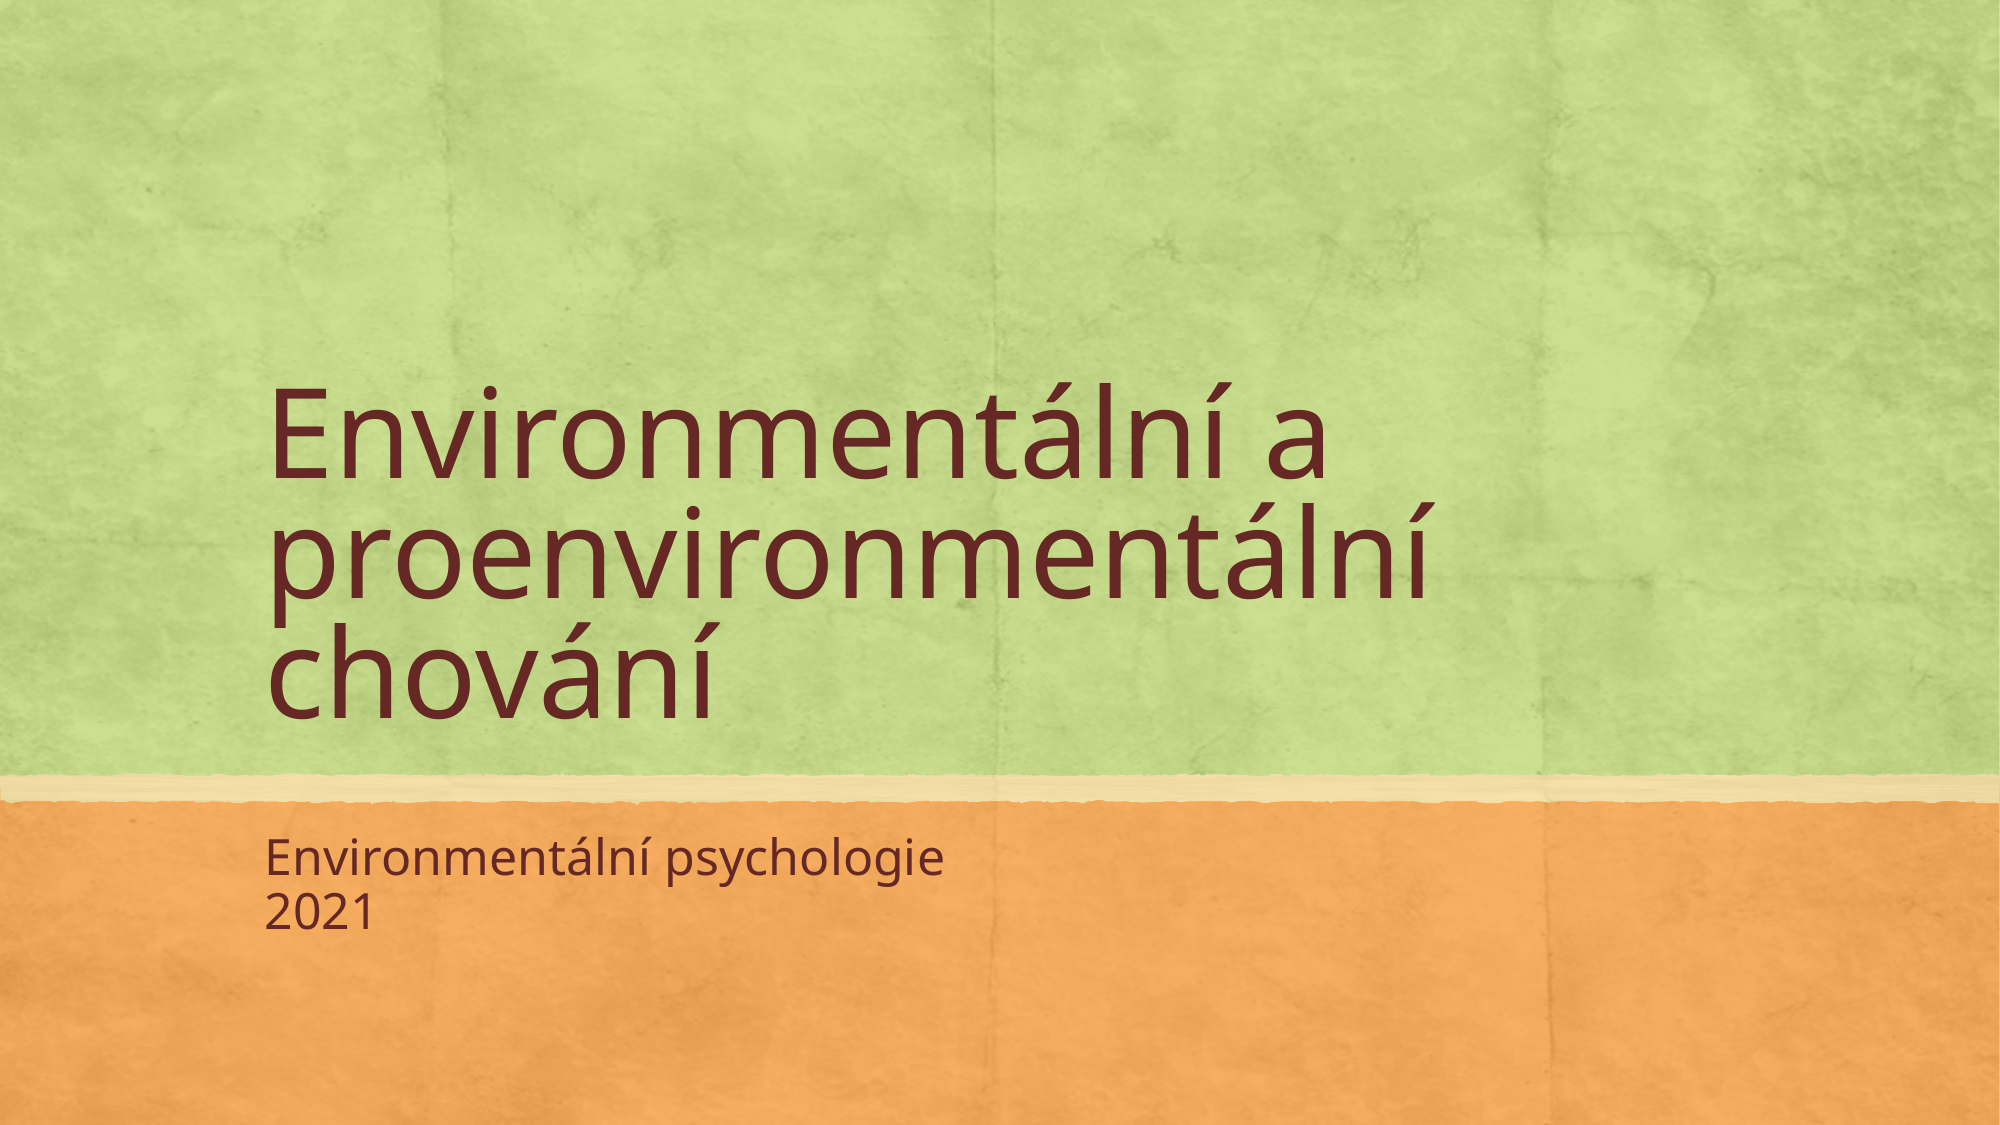

# Environmentální a proenvironmentální chování
Environmentální psychologie
2021